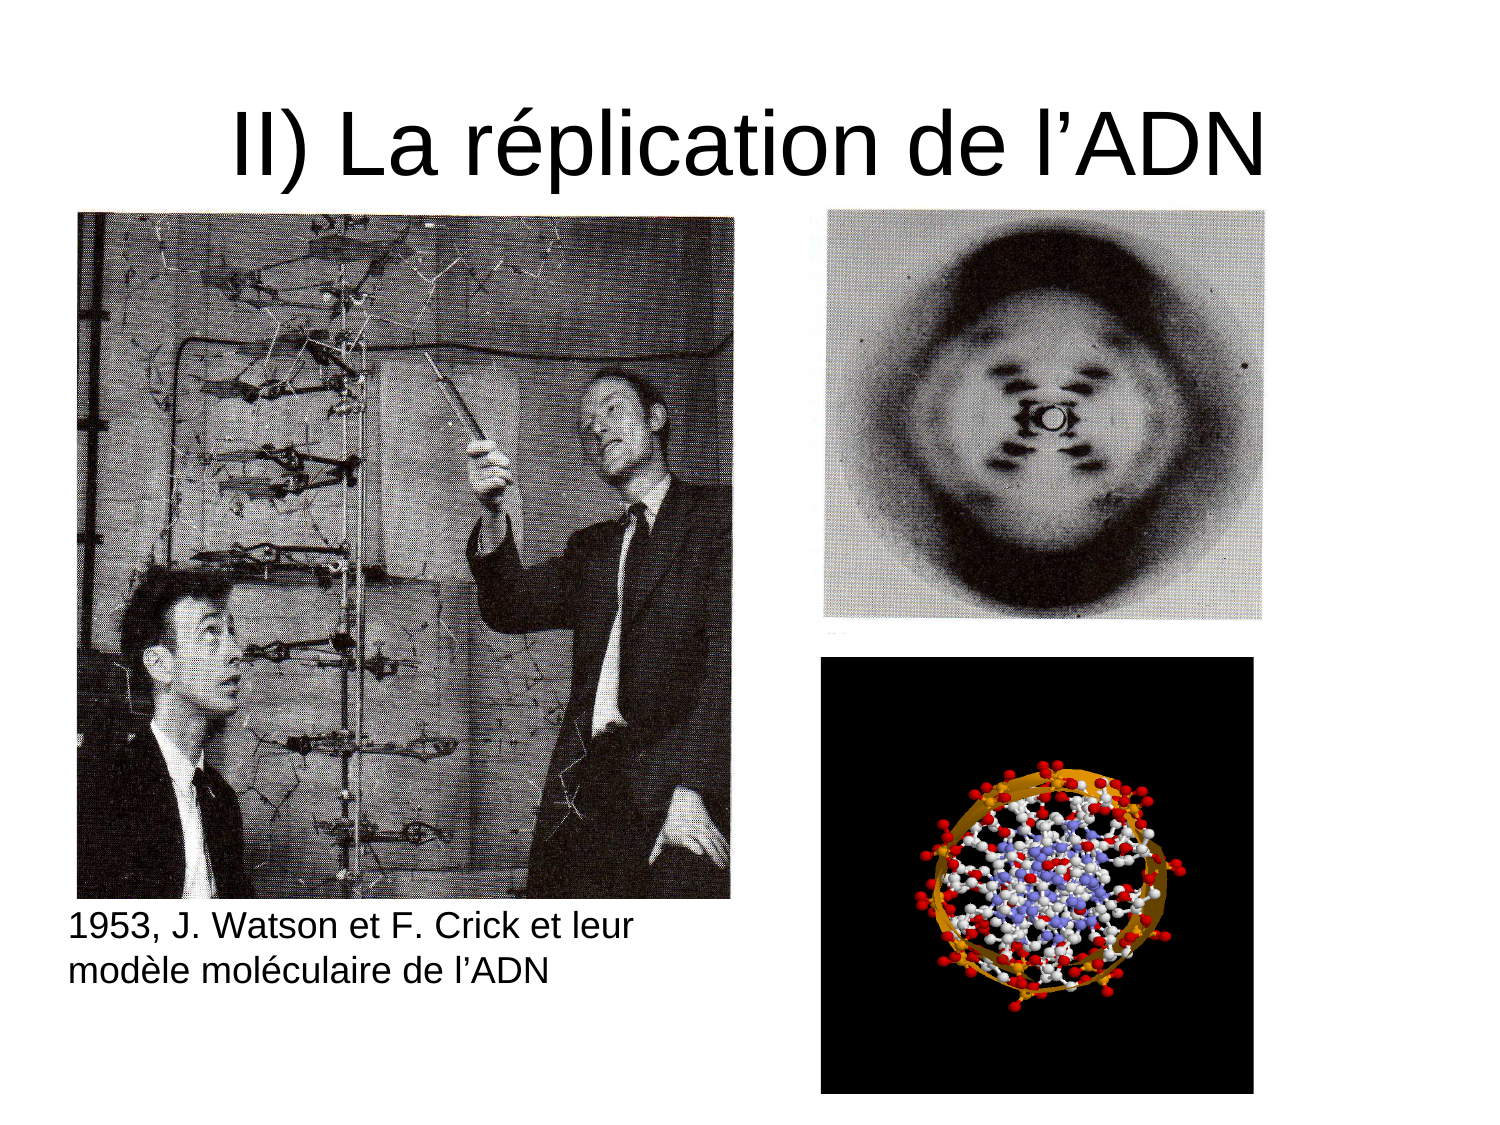

# II) La réplication de l’ADN
1953, J. Watson et F. Crick et leur modèle moléculaire de l’ADN